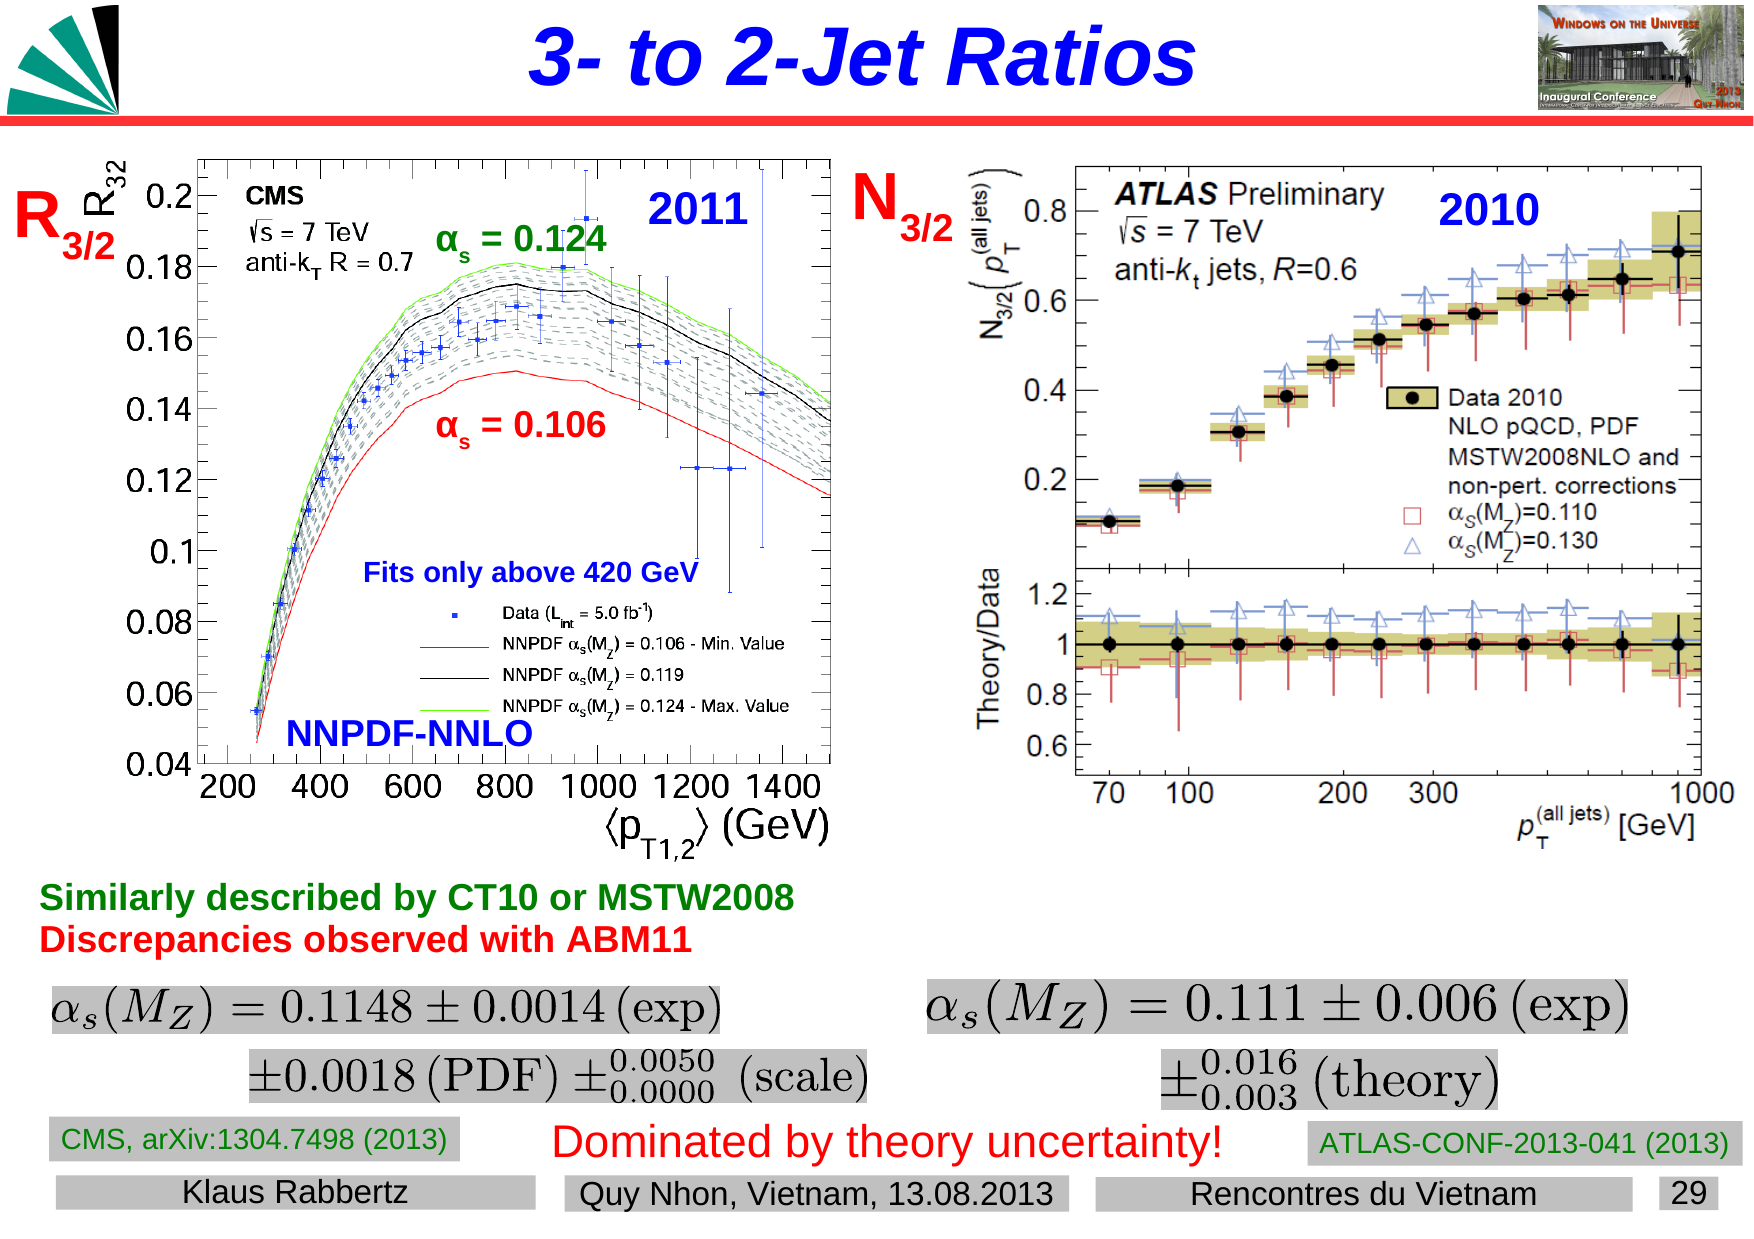

# 3- to 2-Jet Ratios
N3/2
R3/2
2011
2010
αs = 0.124
αs = 0.106
Fits only above 420 GeV
NNPDF-NNLO
Similarly described by CT10 or MSTW2008
Discrepancies observed with ABM11
Dominated by theory uncertainty!
CMS, arXiv:1304.7498 (2013)
ATLAS-CONF-2013-041 (2013)